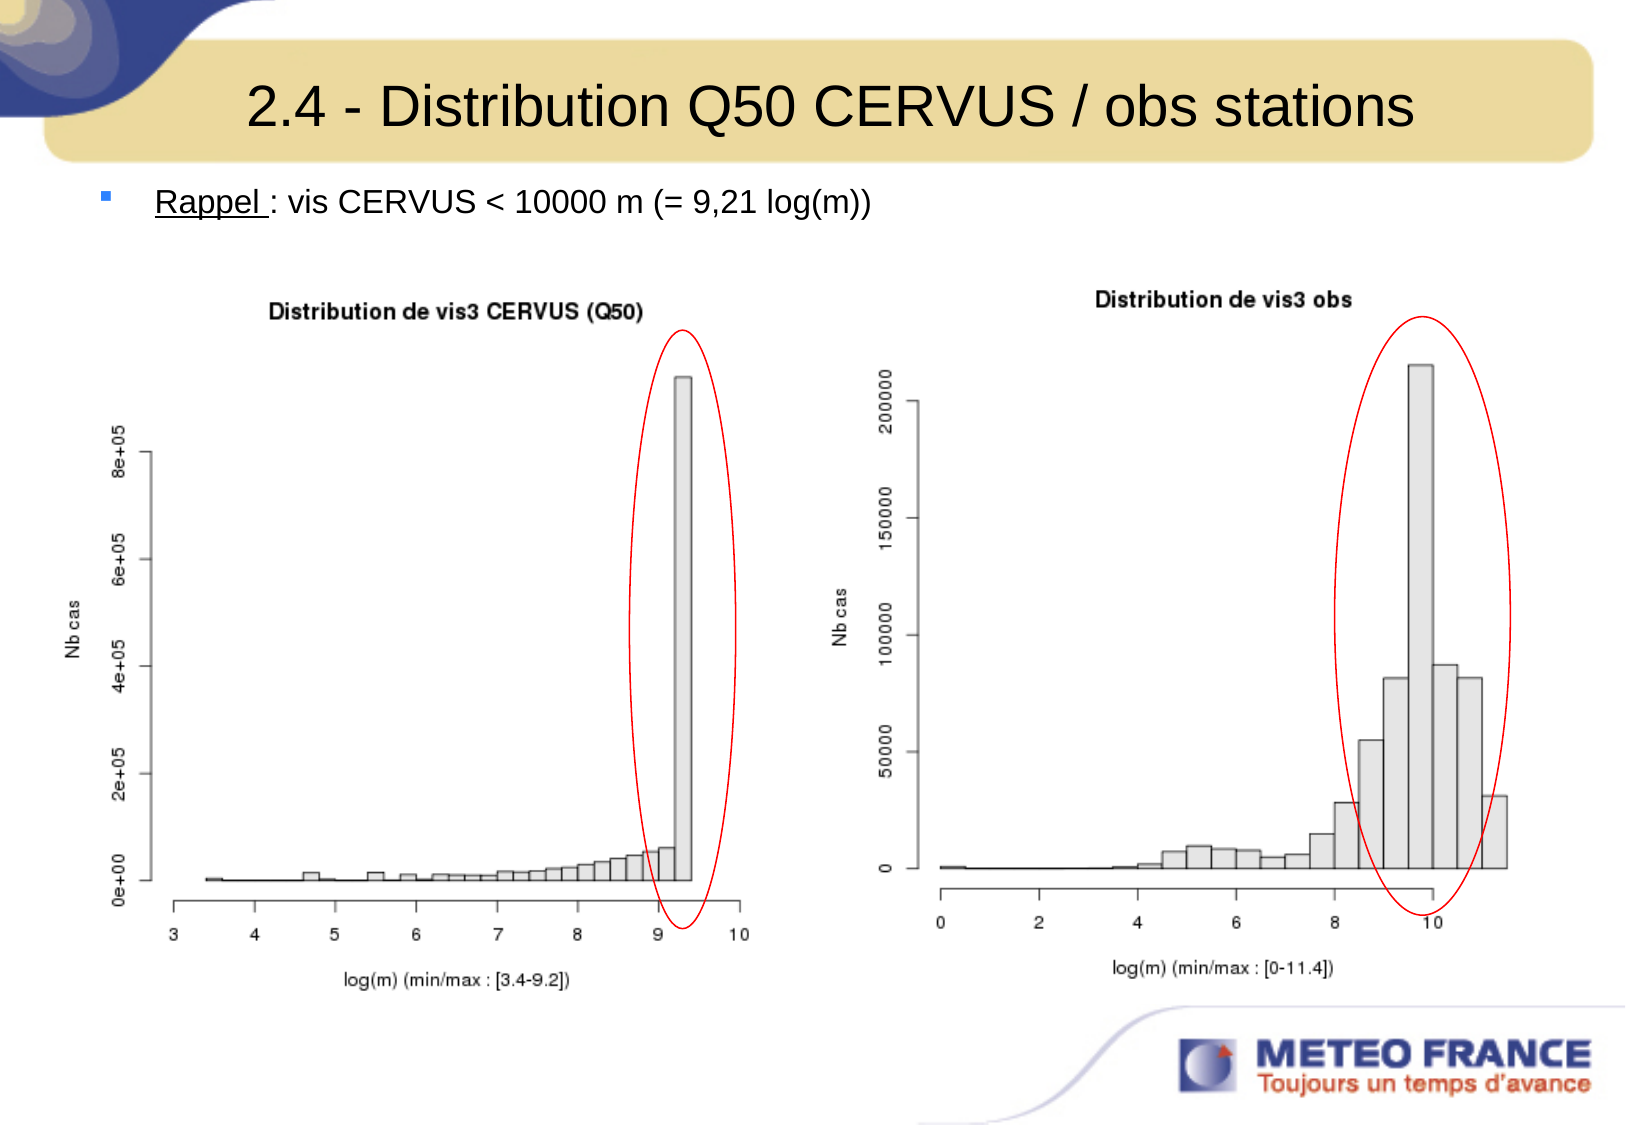

# 2.4 - Distribution Q50 CERVUS / obs stations
Rappel : vis CERVUS < 10000 m (= 9,21 log(m))
Techniques et Organisation de la prévision - septembre 2011